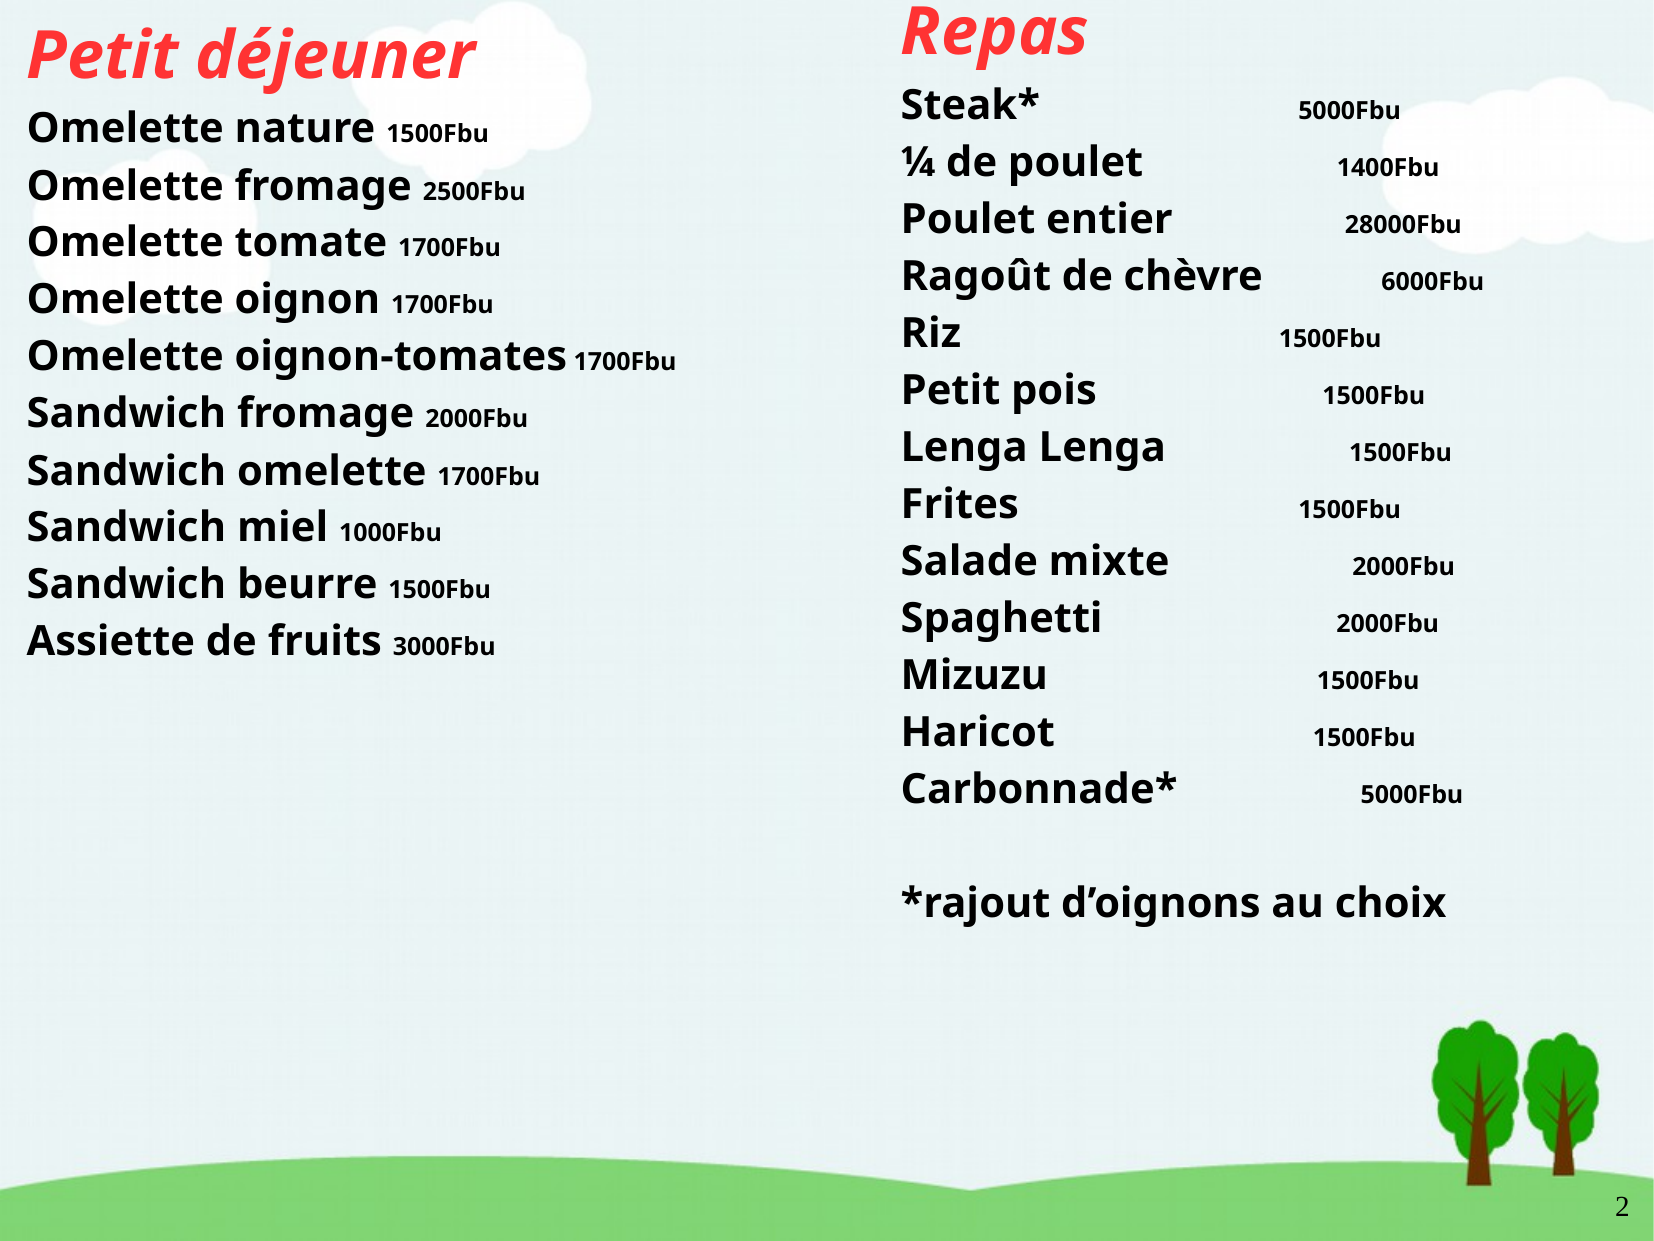

Repas
Steak* 5000Fbu
¼ de poulet 1400Fbu
Poulet entier 28000Fbu
Ragoût de chèvre 6000Fbu
Riz 1500Fbu
Petit pois 1500Fbu
Lenga Lenga 1500Fbu
Frites 1500Fbu
Salade mixte 2000Fbu
Spaghetti 2000Fbu
Mizuzu 1500Fbu
Haricot 1500Fbu
Carbonnade* 5000Fbu
*rajout d’oignons au choix
Petit déjeuner
Omelette nature 1500Fbu
Omelette fromage 2500Fbu
Omelette tomate 1700Fbu
Omelette oignon 1700Fbu
Omelette oignon-tomates 1700Fbu
Sandwich fromage 2000Fbu
Sandwich omelette 1700Fbu
Sandwich miel 1000Fbu
Sandwich beurre 1500Fbu
Assiette de fruits 3000Fbu
2